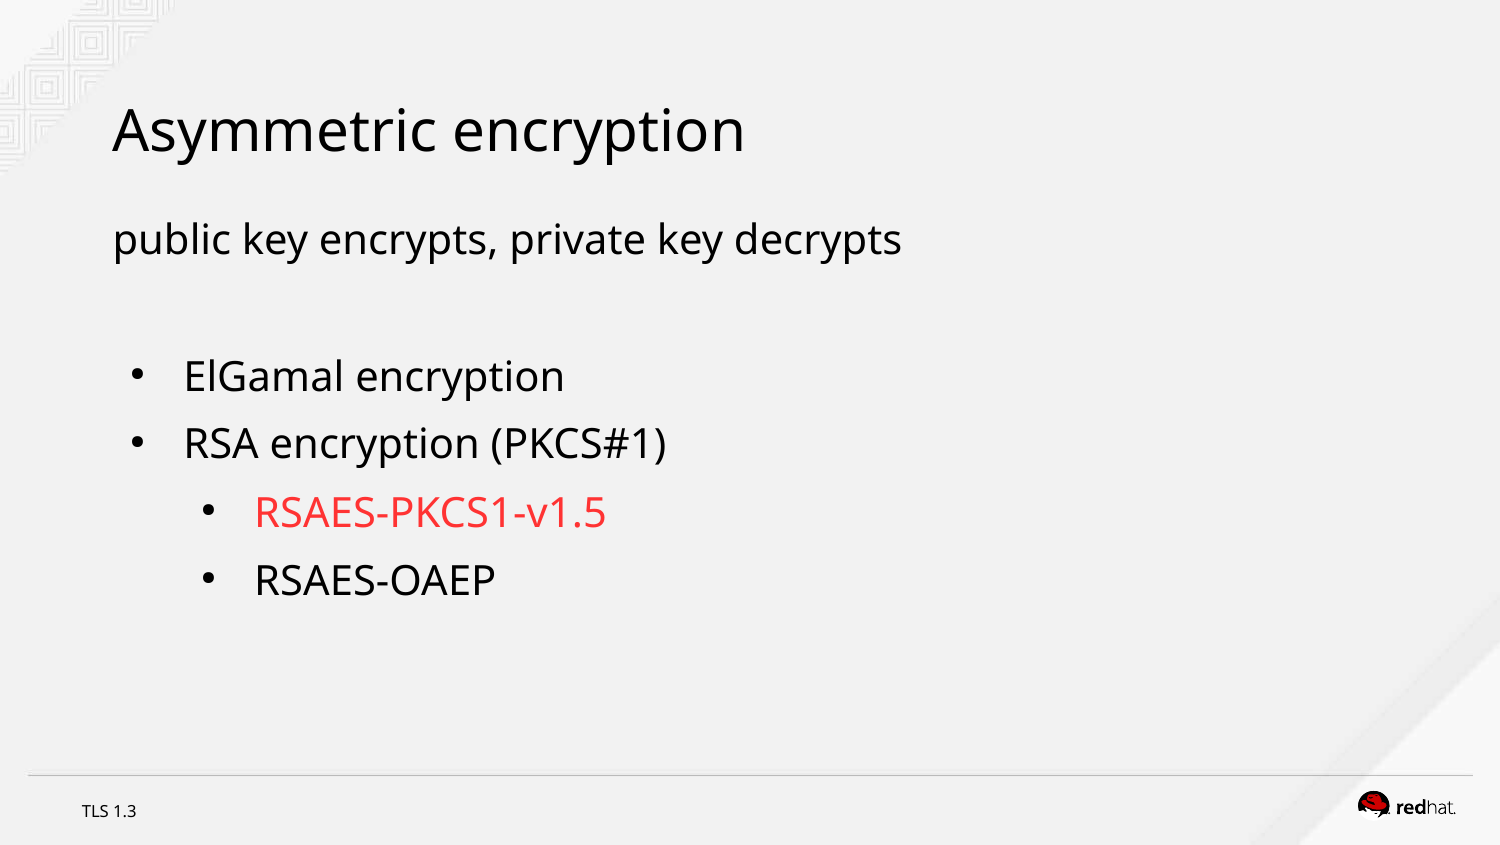

# Asymmetric encryption
public key encrypts, private key decrypts
ElGamal encryption
RSA encryption (PKCS#1)
RSAES-PKCS1-v1.5
RSAES-OAEP
TLS 1.3